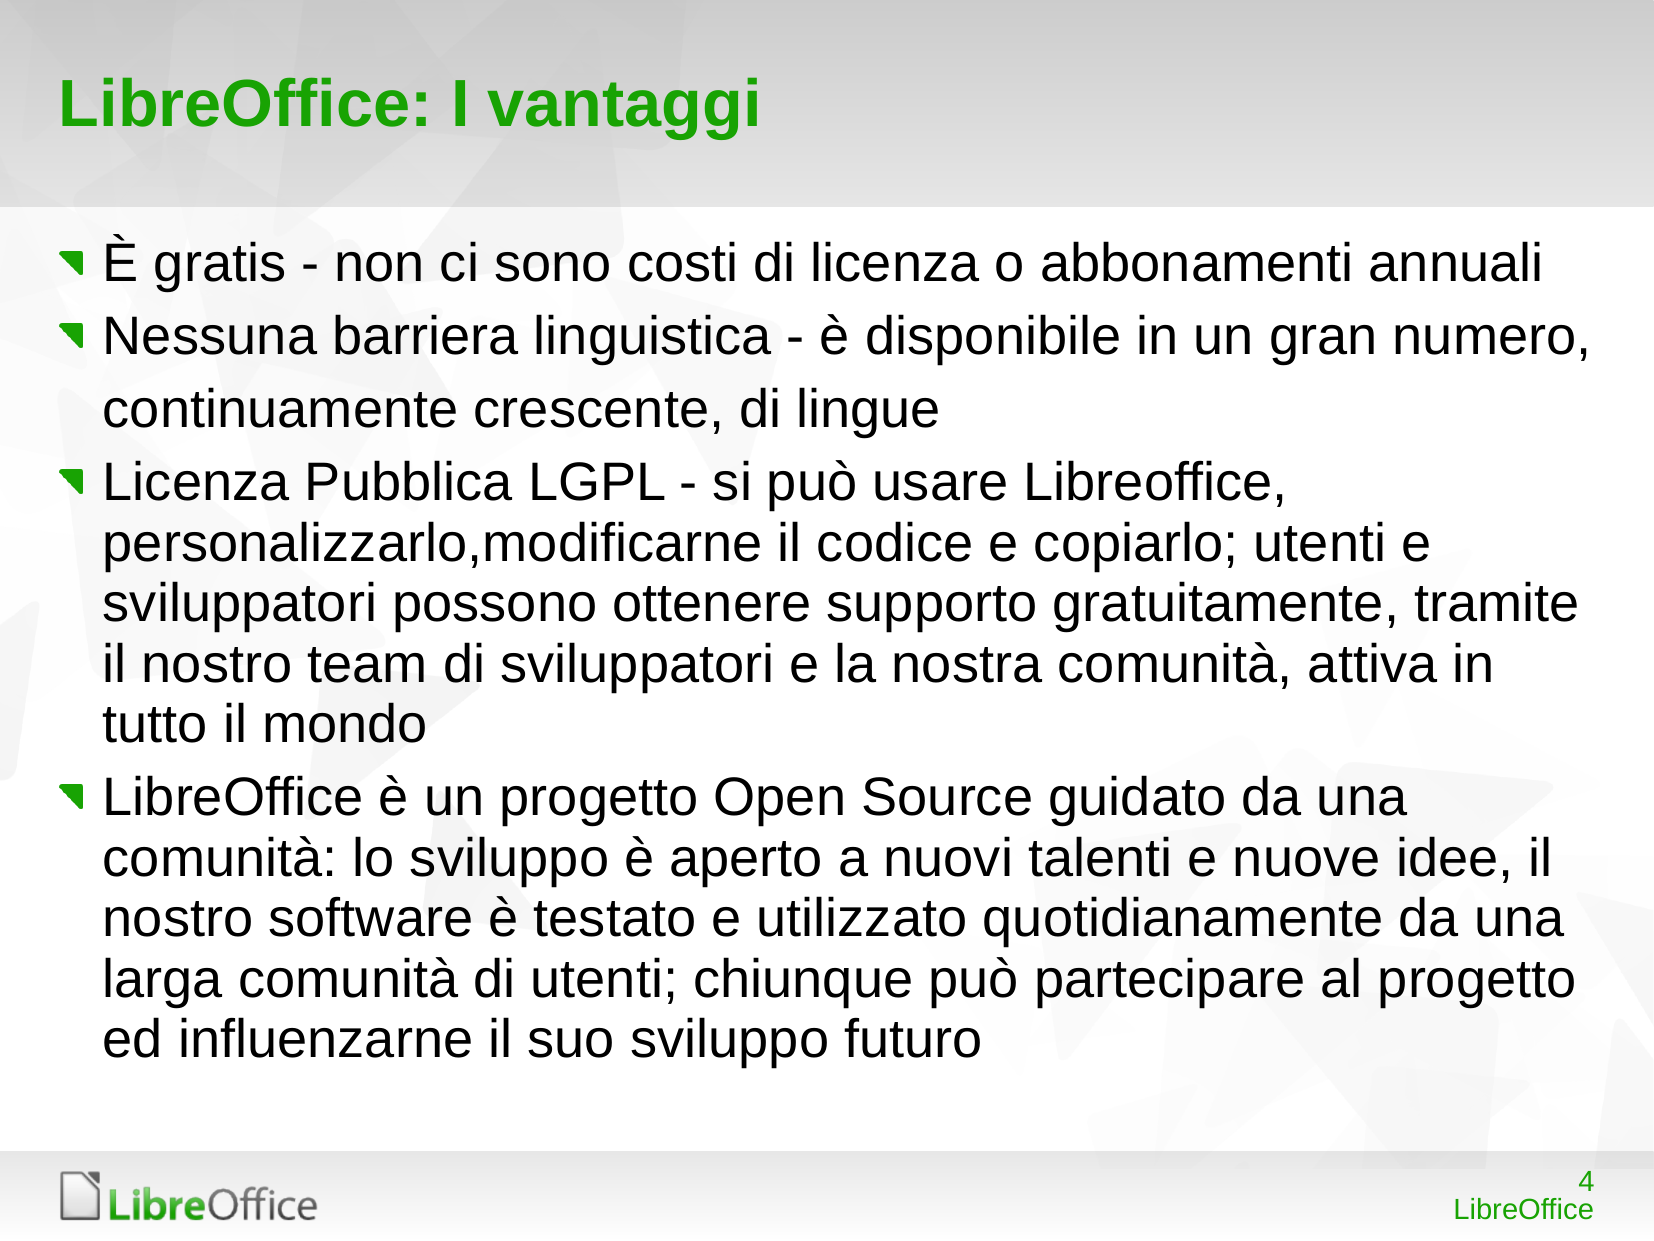

# LibreOffice: I vantaggi
È gratis - non ci sono costi di licenza o abbonamenti annuali
Nessuna barriera linguistica - è disponibile in un gran numero,
continuamente crescente, di lingue
Licenza Pubblica LGPL - si può usare Libreoffice, personalizzarlo,modificarne il codice e copiarlo; utenti e sviluppatori possono ottenere supporto gratuitamente, tramite il nostro team di sviluppatori e la nostra comunità, attiva in tutto il mondo
LibreOffice è un progetto Open Source guidato da una comunità: lo sviluppo è aperto a nuovi talenti e nuove idee, il nostro software è testato e utilizzato quotidianamente da una larga comunità di utenti; chiunque può partecipare al progetto ed influenzarne il suo sviluppo futuro
4
LibreOffice